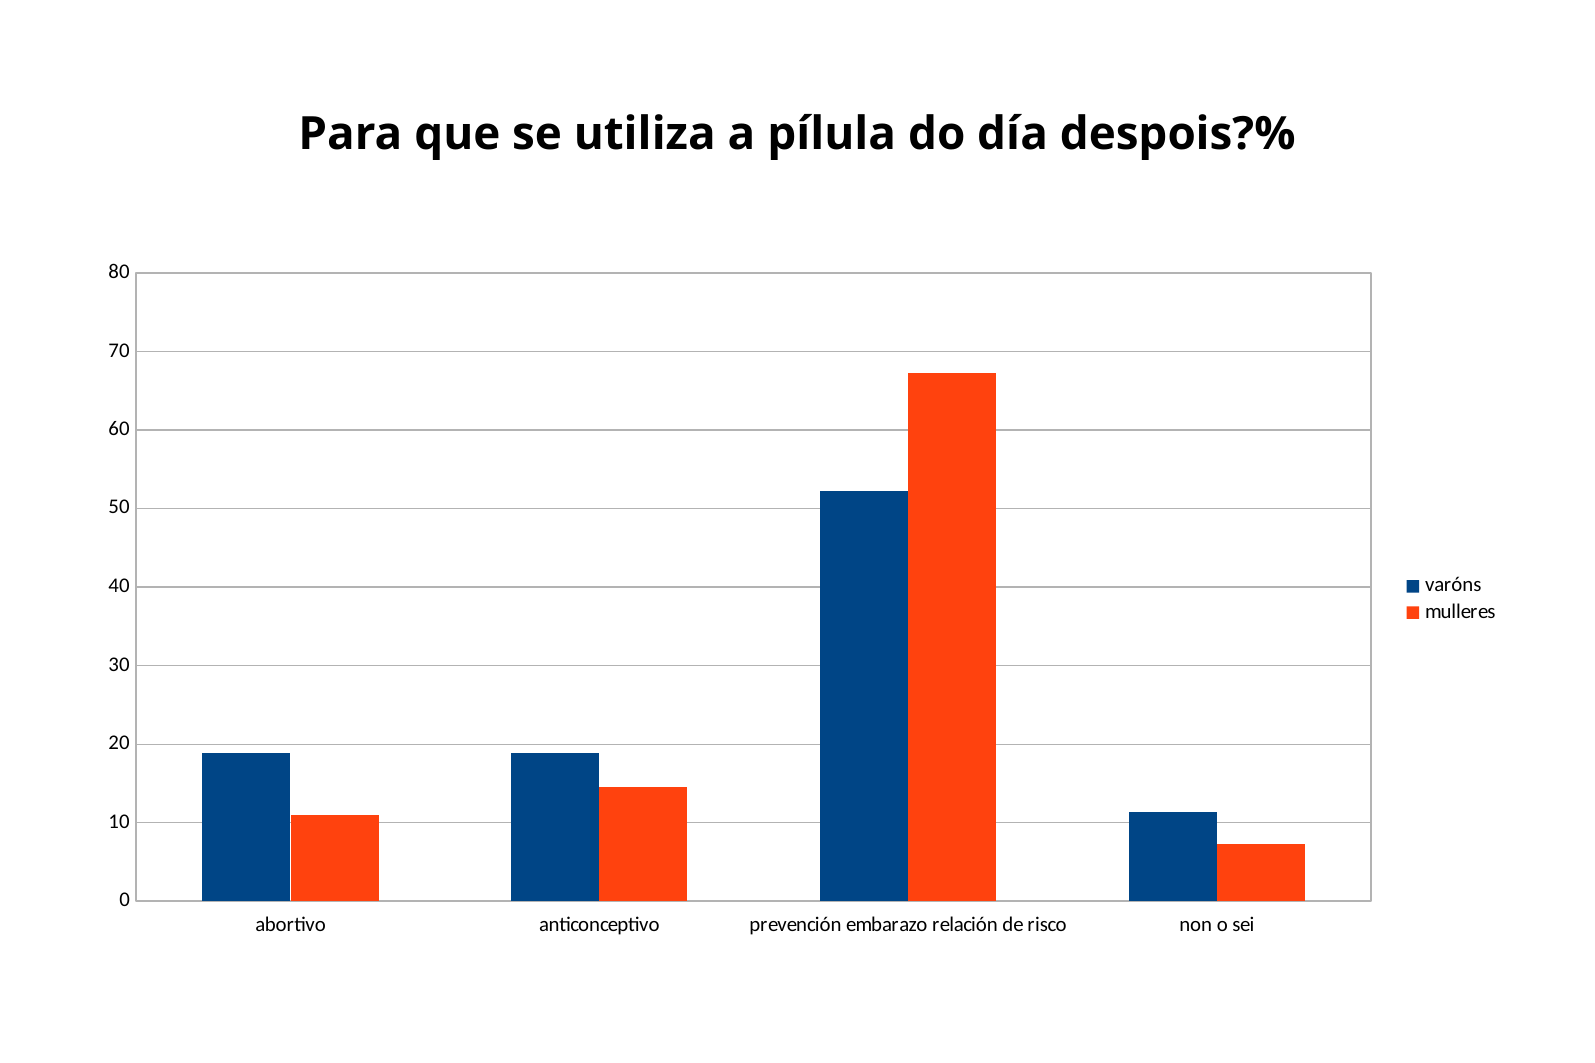

# Para que se utiliza a pílula do día despois?%
### Chart
| Category | varóns | mulleres |
|---|---|---|
| abortivo | 18.8 | 10.9 |
| anticonceptivo | 18.8 | 14.55 |
| prevención embarazo relación de risco | 52.27 | 67.3 |
| non o sei | 11.36 | 7.25 |